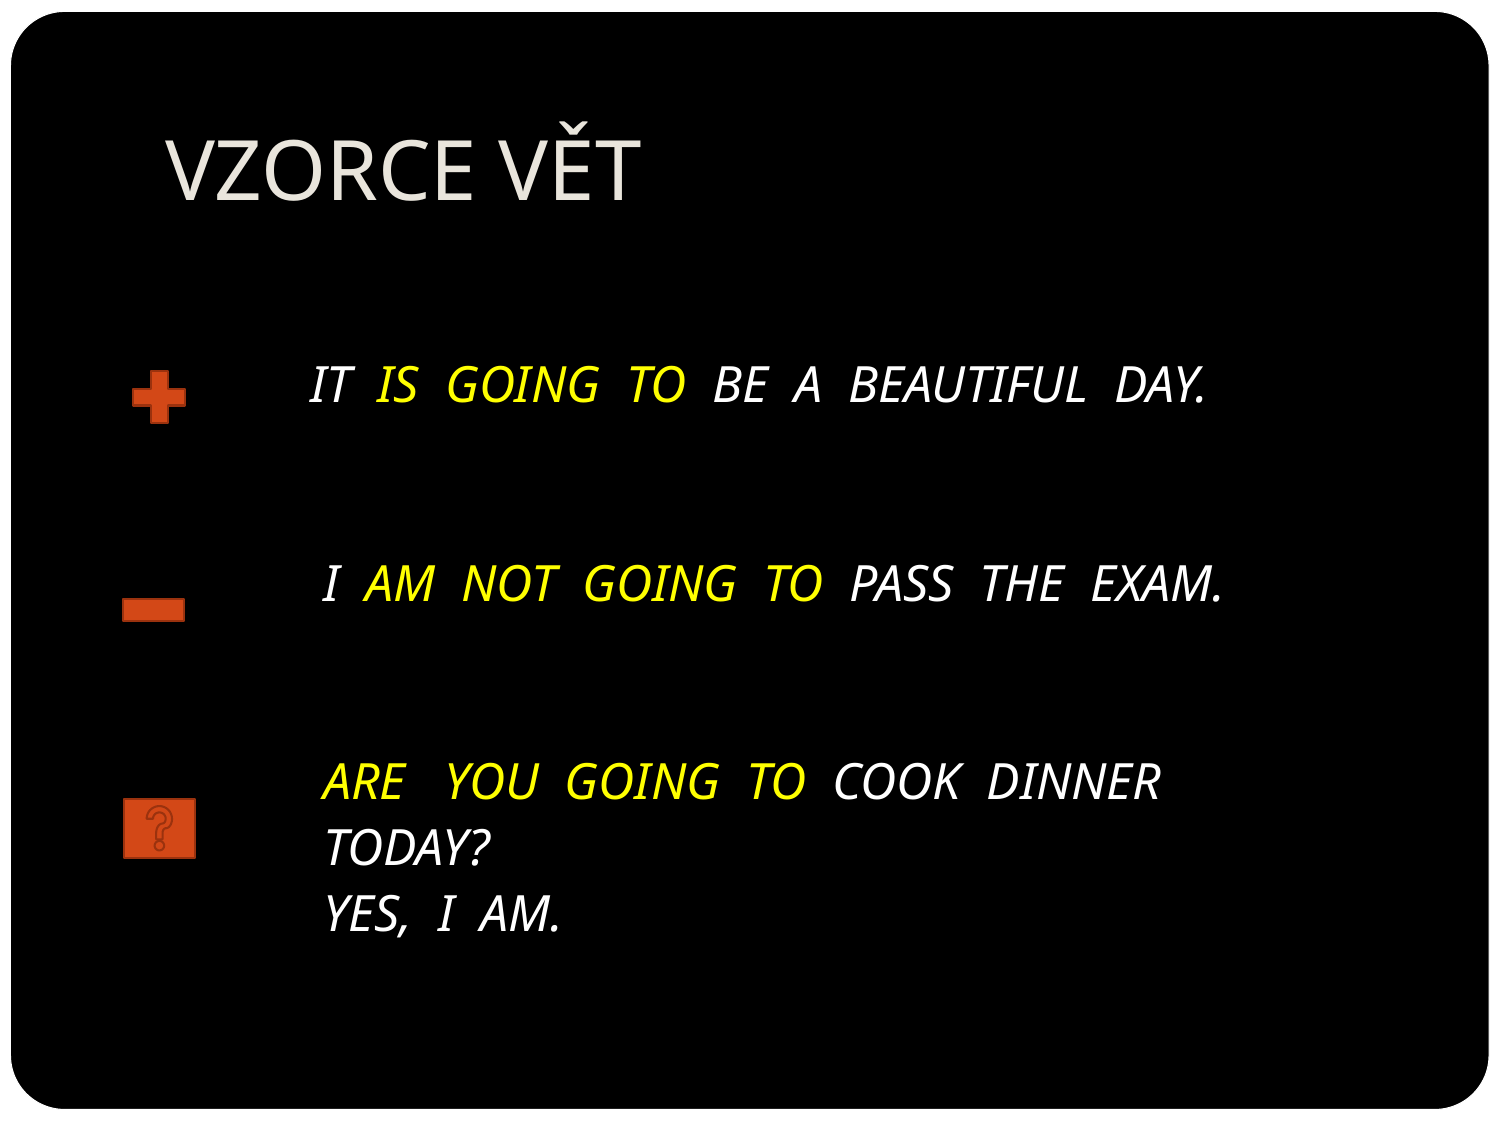

# VZORCE VĚT
 IT IS GOING TO BE A BEAUTIFUL DAY.
 I AM NOT GOING TO PASS THE EXAM.
 ARE YOU GOING TO COOK DINNER
 TODAY?
 YES, I AM.